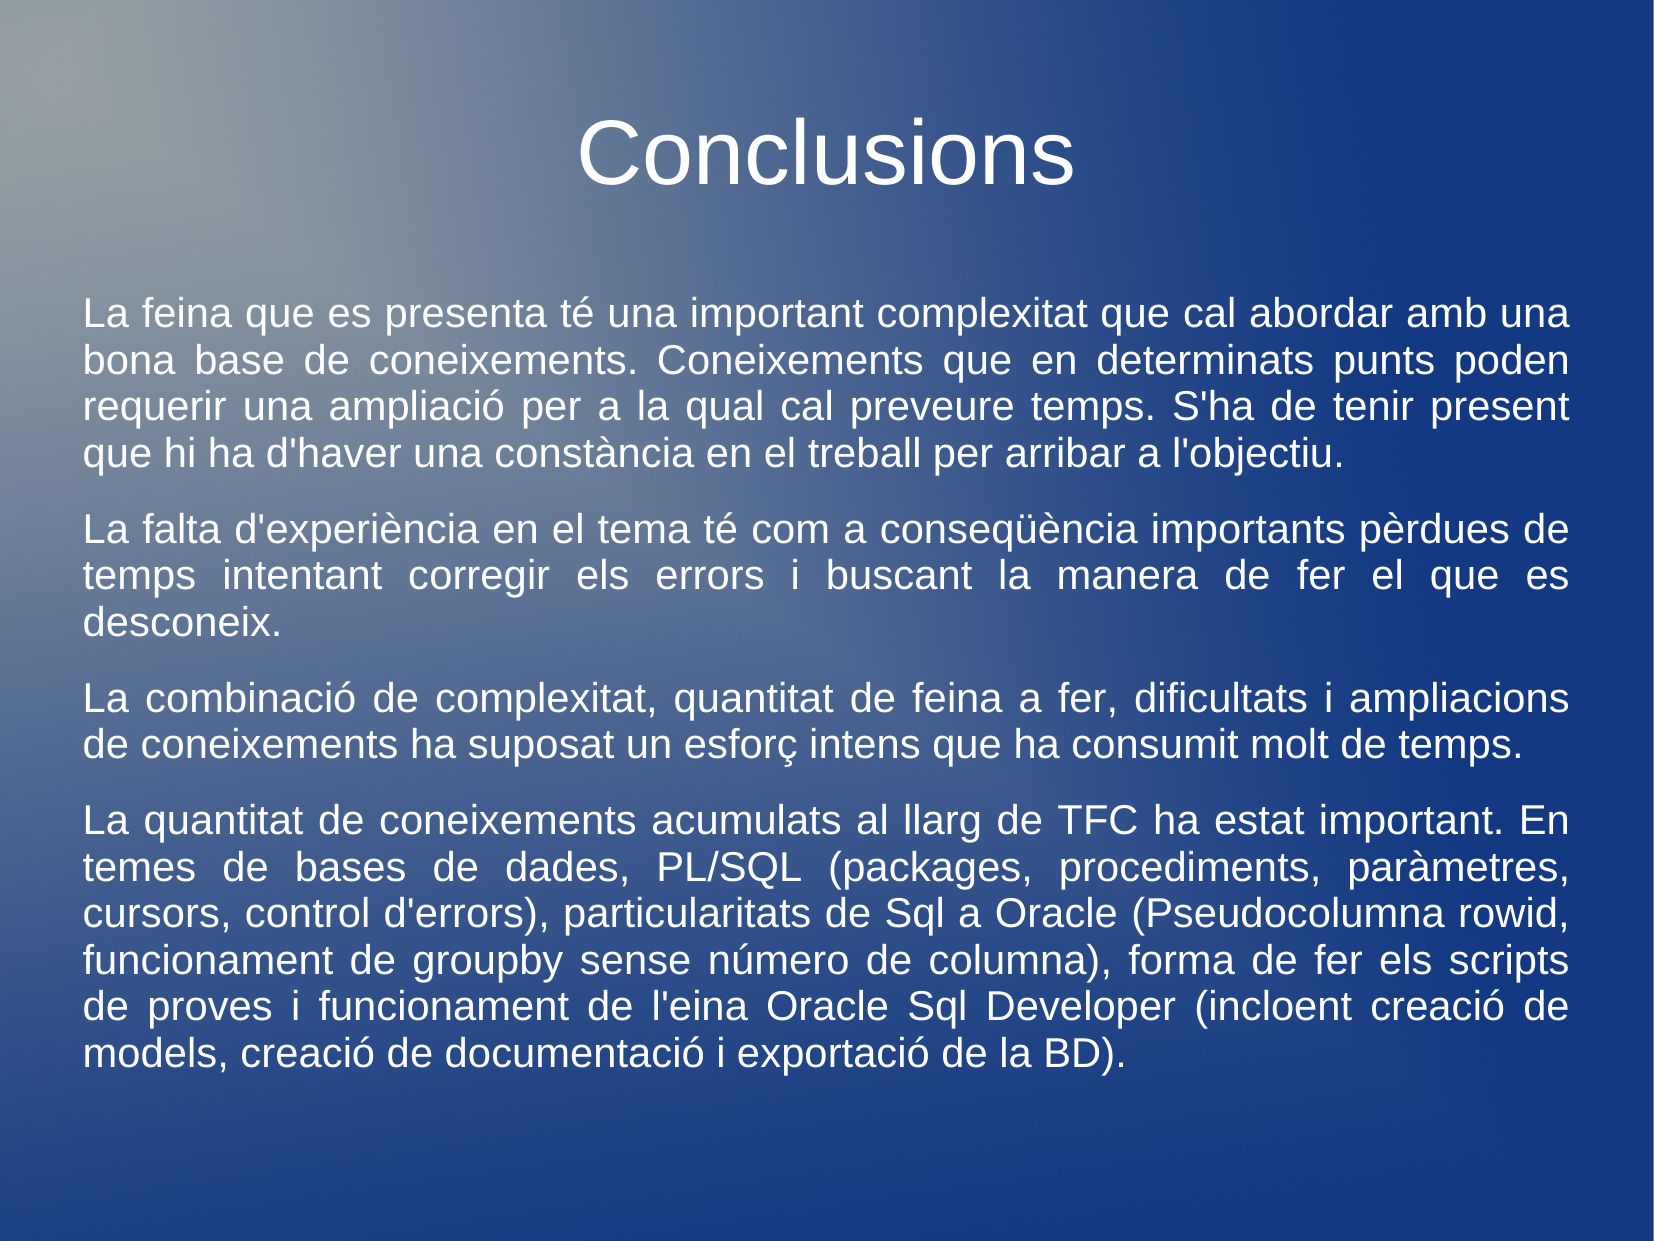

# Conclusions
La feina que es presenta té una important complexitat que cal abordar amb una bona base de coneixements. Coneixements que en determinats punts poden requerir una ampliació per a la qual cal preveure temps. S'ha de tenir present que hi ha d'haver una constància en el treball per arribar a l'objectiu.
La falta d'experiència en el tema té com a conseqüència importants pèrdues de temps intentant corregir els errors i buscant la manera de fer el que es desconeix.
La combinació de complexitat, quantitat de feina a fer, dificultats i ampliacions de coneixements ha suposat un esforç intens que ha consumit molt de temps.
La quantitat de coneixements acumulats al llarg de TFC ha estat important. En temes de bases de dades, PL/SQL (packages, procediments, paràmetres, cursors, control d'errors), particularitats de Sql a Oracle (Pseudocolumna rowid, funcionament de groupby sense número de columna), forma de fer els scripts de proves i funcionament de l'eina Oracle Sql Developer (incloent creació de models, creació de documentació i exportació de la BD).